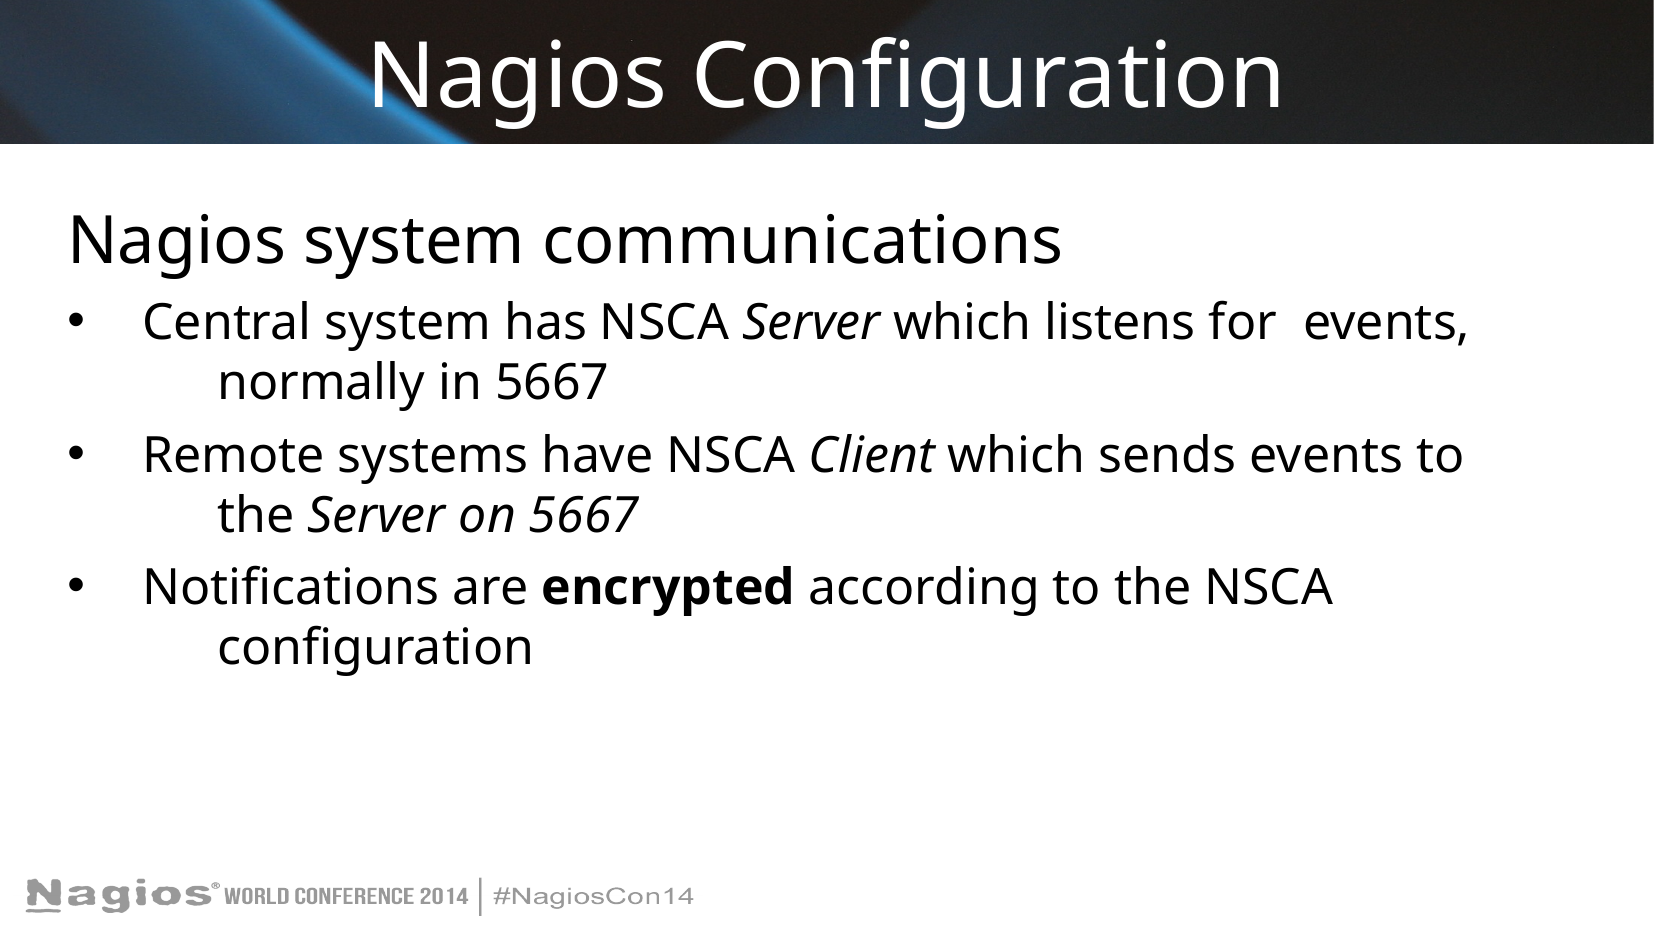

# Nagios Configuration
Nagios system communications
Central system has NSCA Server which listens for events, normally in 5667
Remote systems have NSCA Client which sends events to the Server on 5667
Notifications are encrypted according to the NSCA configuration